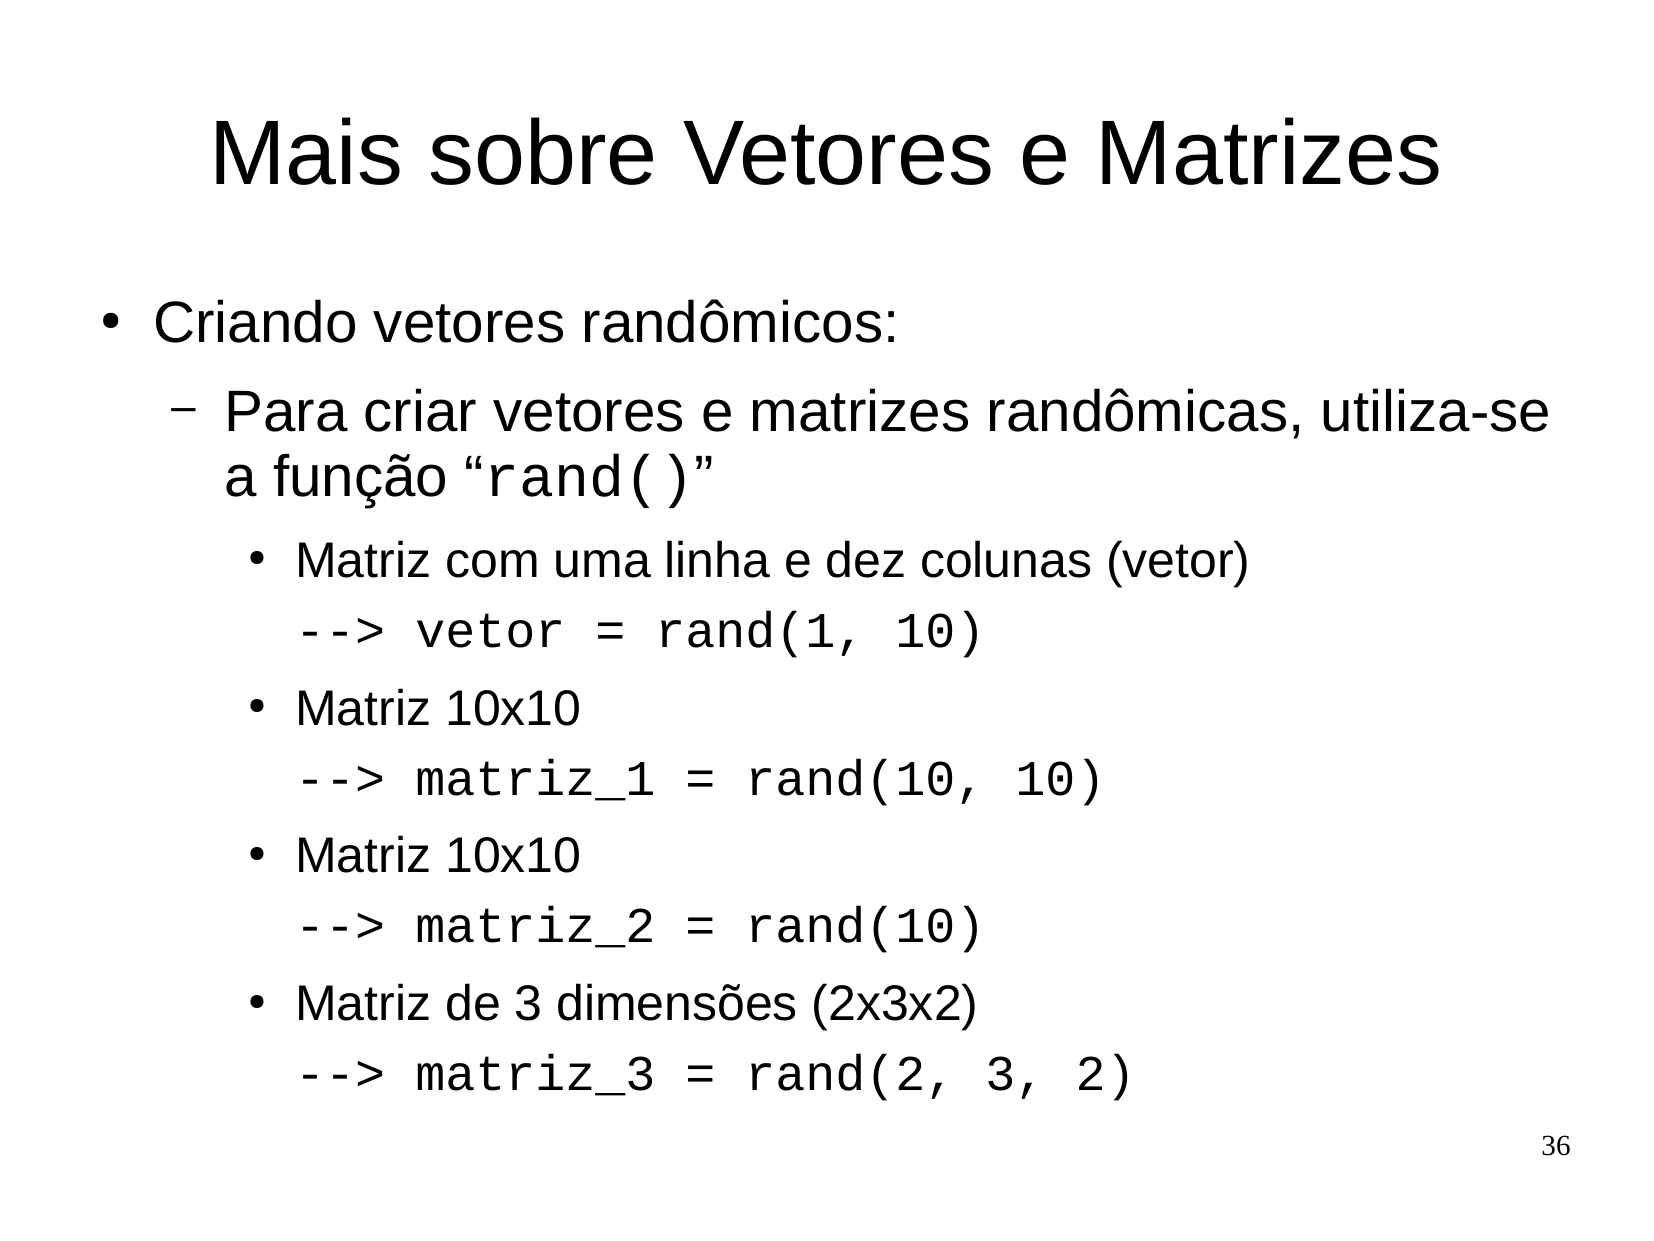

# Mais sobre Vetores e Matrizes
Criando vetores randômicos:
Para criar vetores e matrizes randômicas, utiliza-se a função “rand()”
Matriz com uma linha e dez colunas (vetor)
--> vetor = rand(1, 10)
Matriz 10x10
--> matriz_1 = rand(10, 10)
Matriz 10x10
--> matriz_2 = rand(10)
Matriz de 3 dimensões (2x3x2)
--> matriz_3 = rand(2, 3, 2)
36